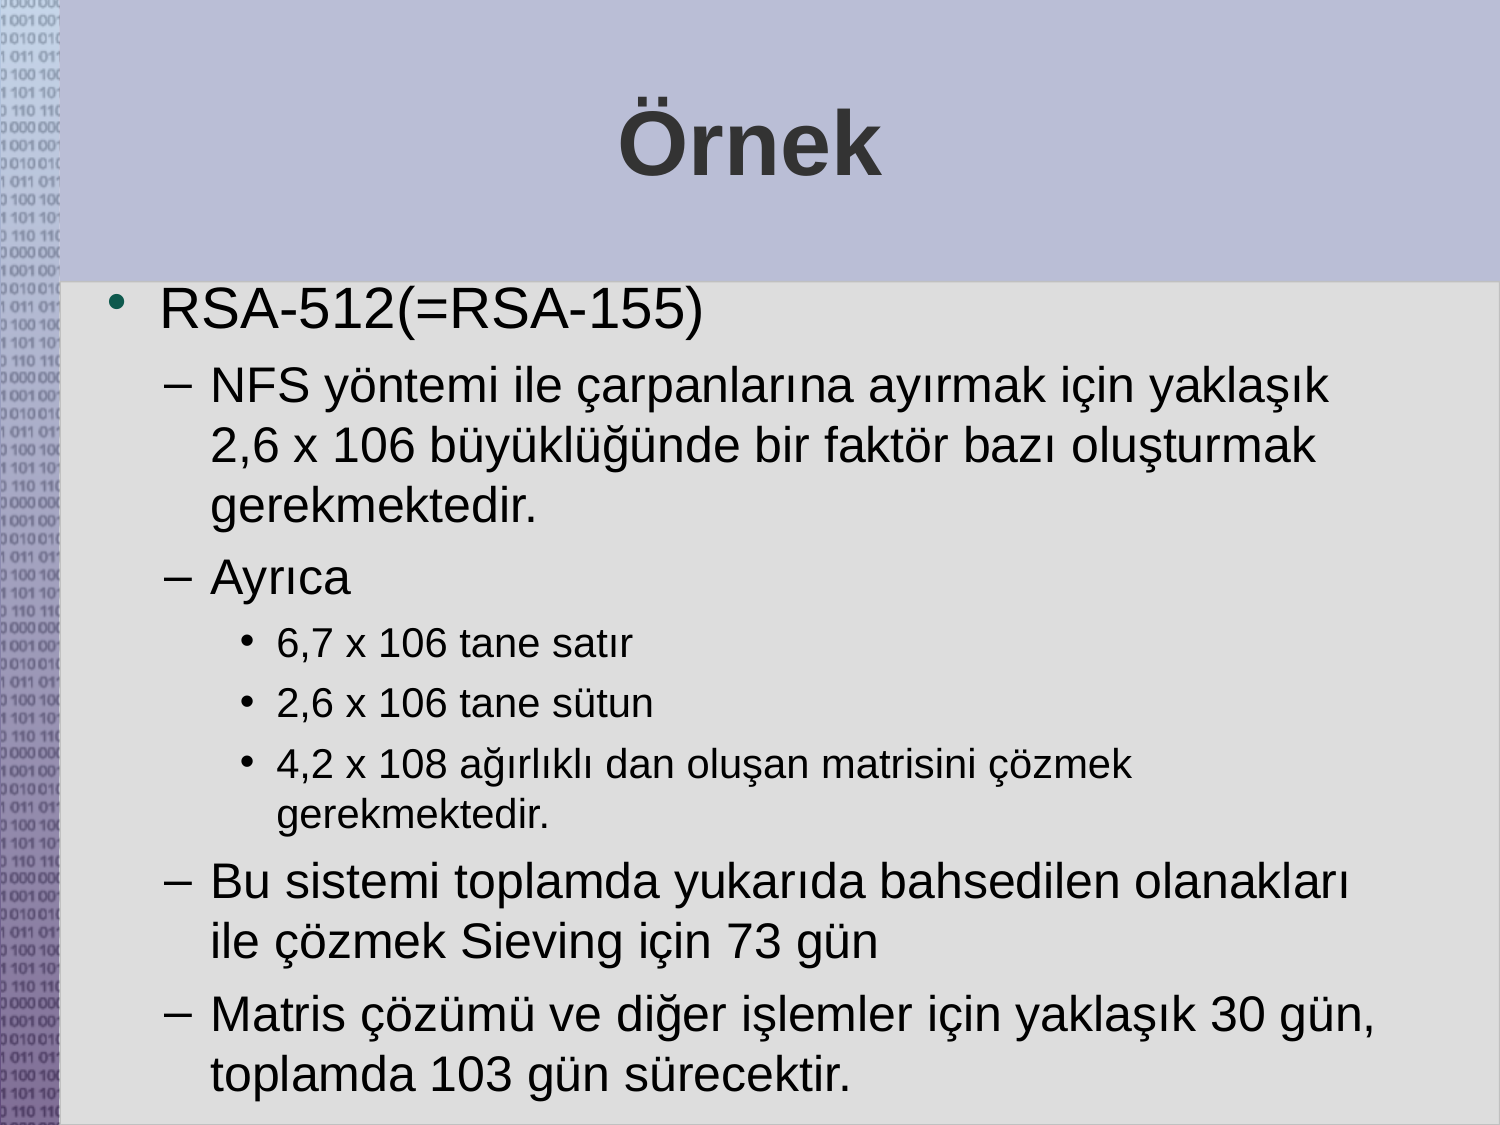

# Örnek
RSA-512(=RSA-155)
NFS yöntemi ile çarpanlarına ayırmak için yaklaşık 2,6 x 106 büyüklüğünde bir faktör bazı oluşturmak gerekmektedir.
Ayrıca
6,7 x 106 tane satır
2,6 x 106 tane sütun
4,2 x 108 ağırlıklı dan oluşan matrisini çözmek gerekmektedir.
Bu sistemi toplamda yukarıda bahsedilen olanakları ile çözmek Sieving için 73 gün
Matris çözümü ve diğer işlemler için yaklaşık 30 gün, toplamda 103 gün sürecektir.